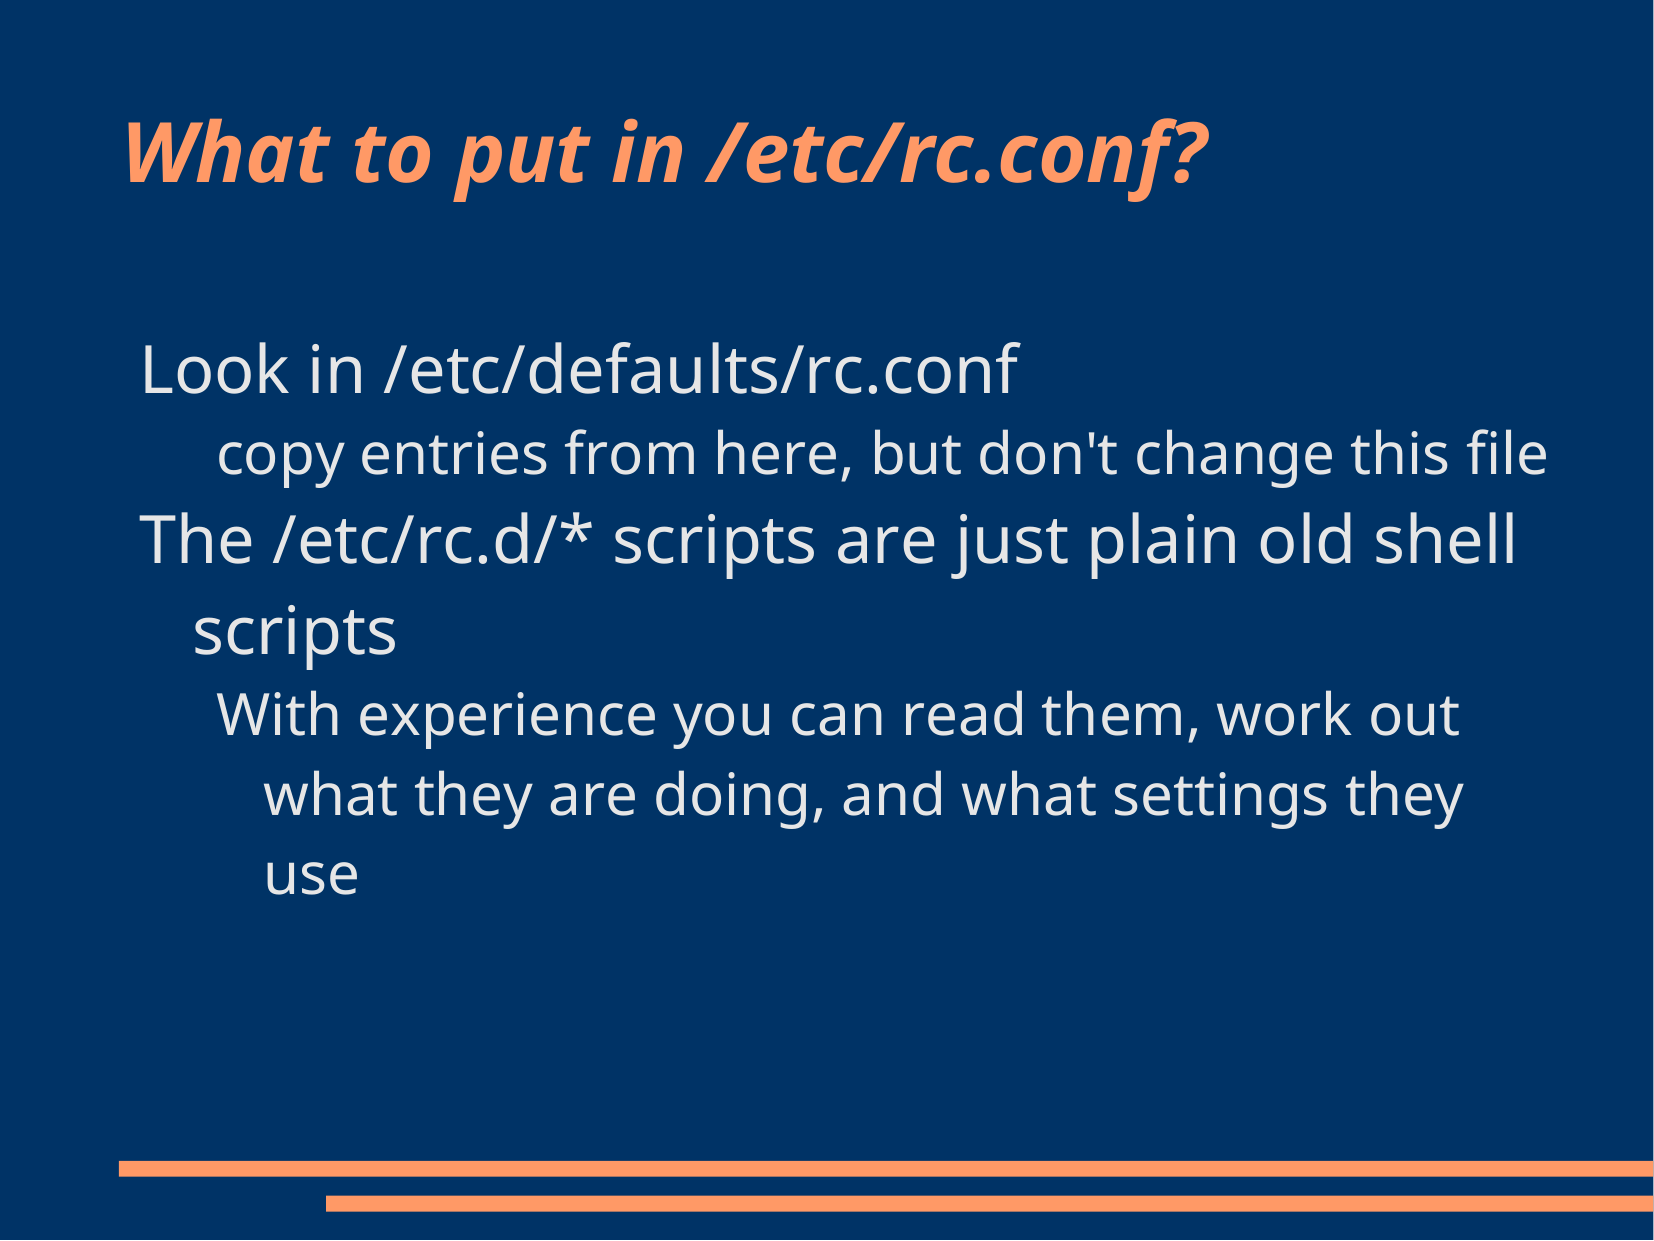

# What to put in /etc/rc.conf?
Look in /etc/defaults/rc.conf
copy entries from here, but don't change this file
The /etc/rc.d/* scripts are just plain old shell scripts
With experience you can read them, work out what they are doing, and what settings they use